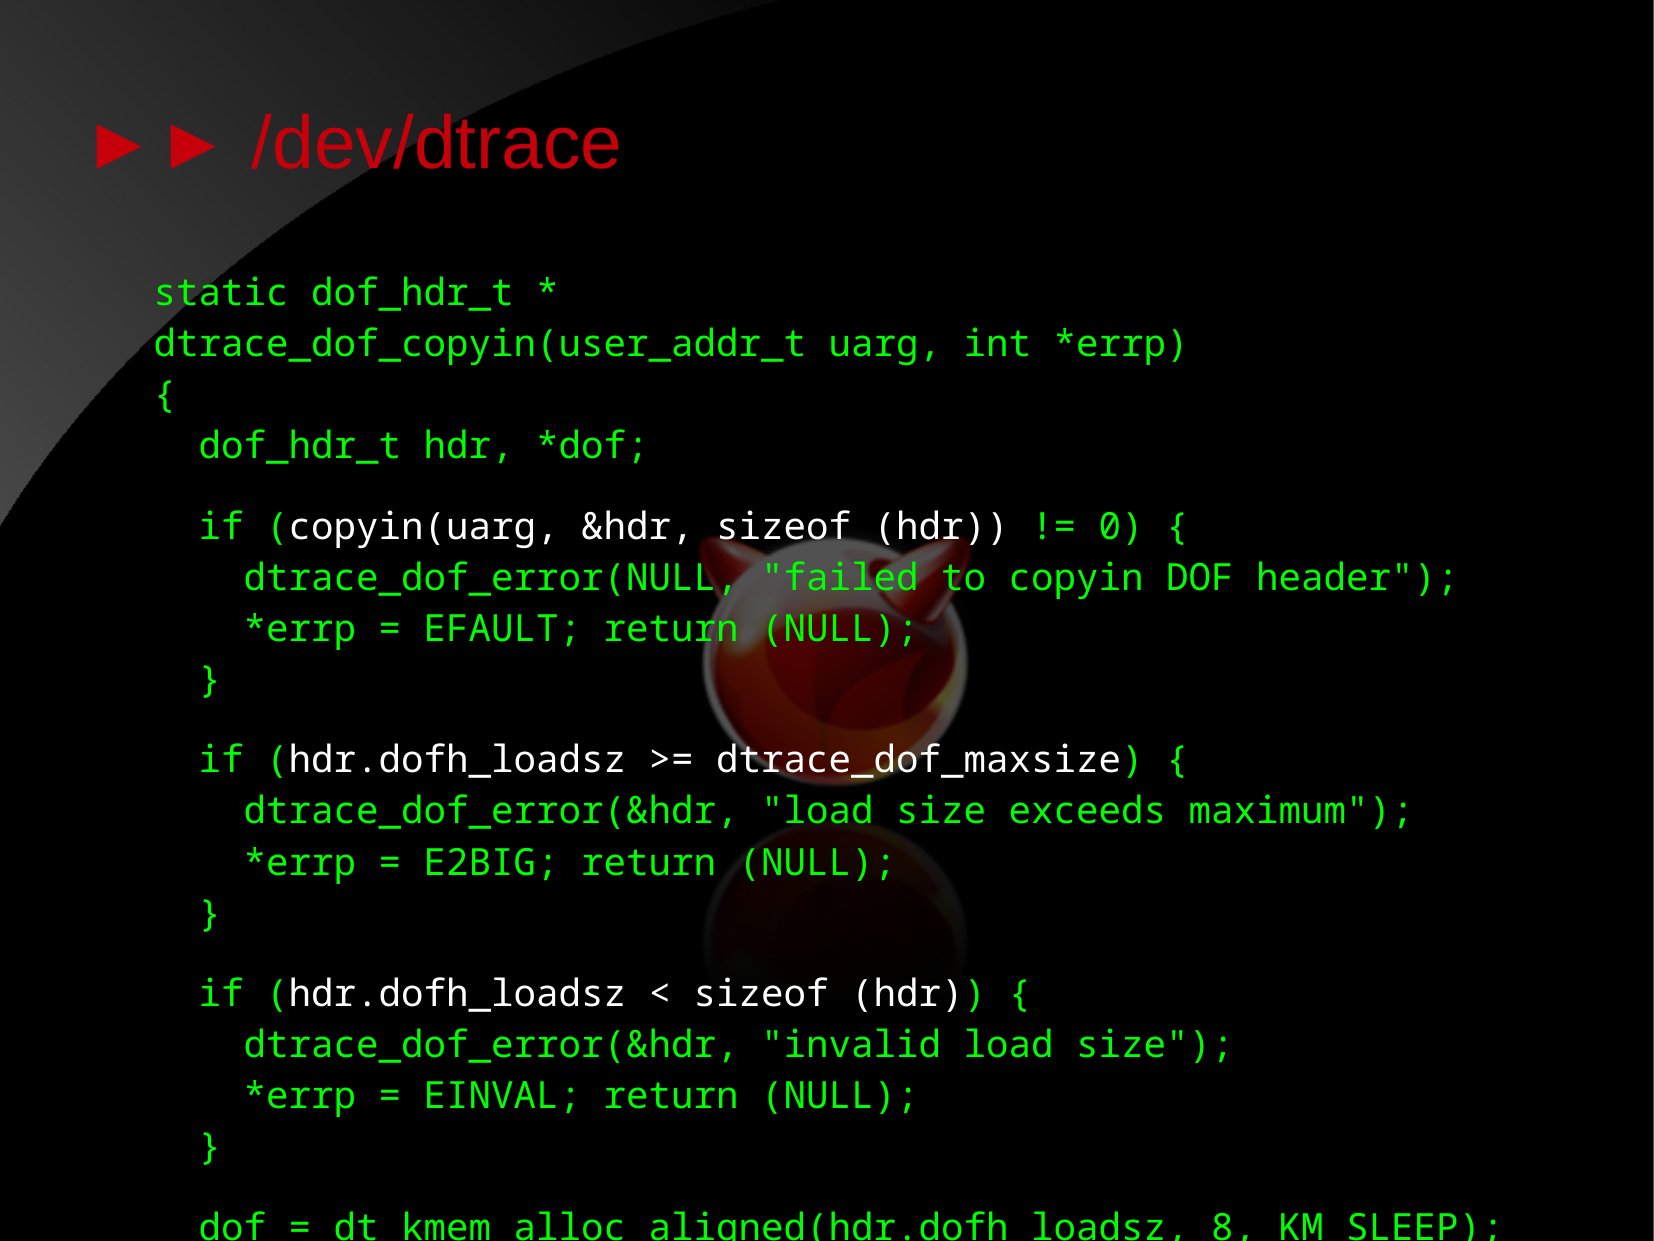

# ►► /dev/dtrace
static dof_hdr_t *
dtrace_dof_copyin(user_addr_t uarg, int *errp)
{
 dof_hdr_t hdr, *dof;
 if (copyin(uarg, &hdr, sizeof (hdr)) != 0) {
 dtrace_dof_error(NULL, "failed to copyin DOF header");
 *errp = EFAULT; return (NULL);
 }
 if (hdr.dofh_loadsz >= dtrace_dof_maxsize) {
 dtrace_dof_error(&hdr, "load size exceeds maximum");
 *errp = E2BIG; return (NULL);
 }
 if (hdr.dofh_loadsz < sizeof (hdr)) {
 dtrace_dof_error(&hdr, "invalid load size");
 *errp = EINVAL; return (NULL);
 }
 dof = dt_kmem_alloc_aligned(hdr.dofh_loadsz, 8, KM_SLEEP);
 if (copyin(uarg, dof, hdr.dofh_loadsz) != 0)
 ...
}